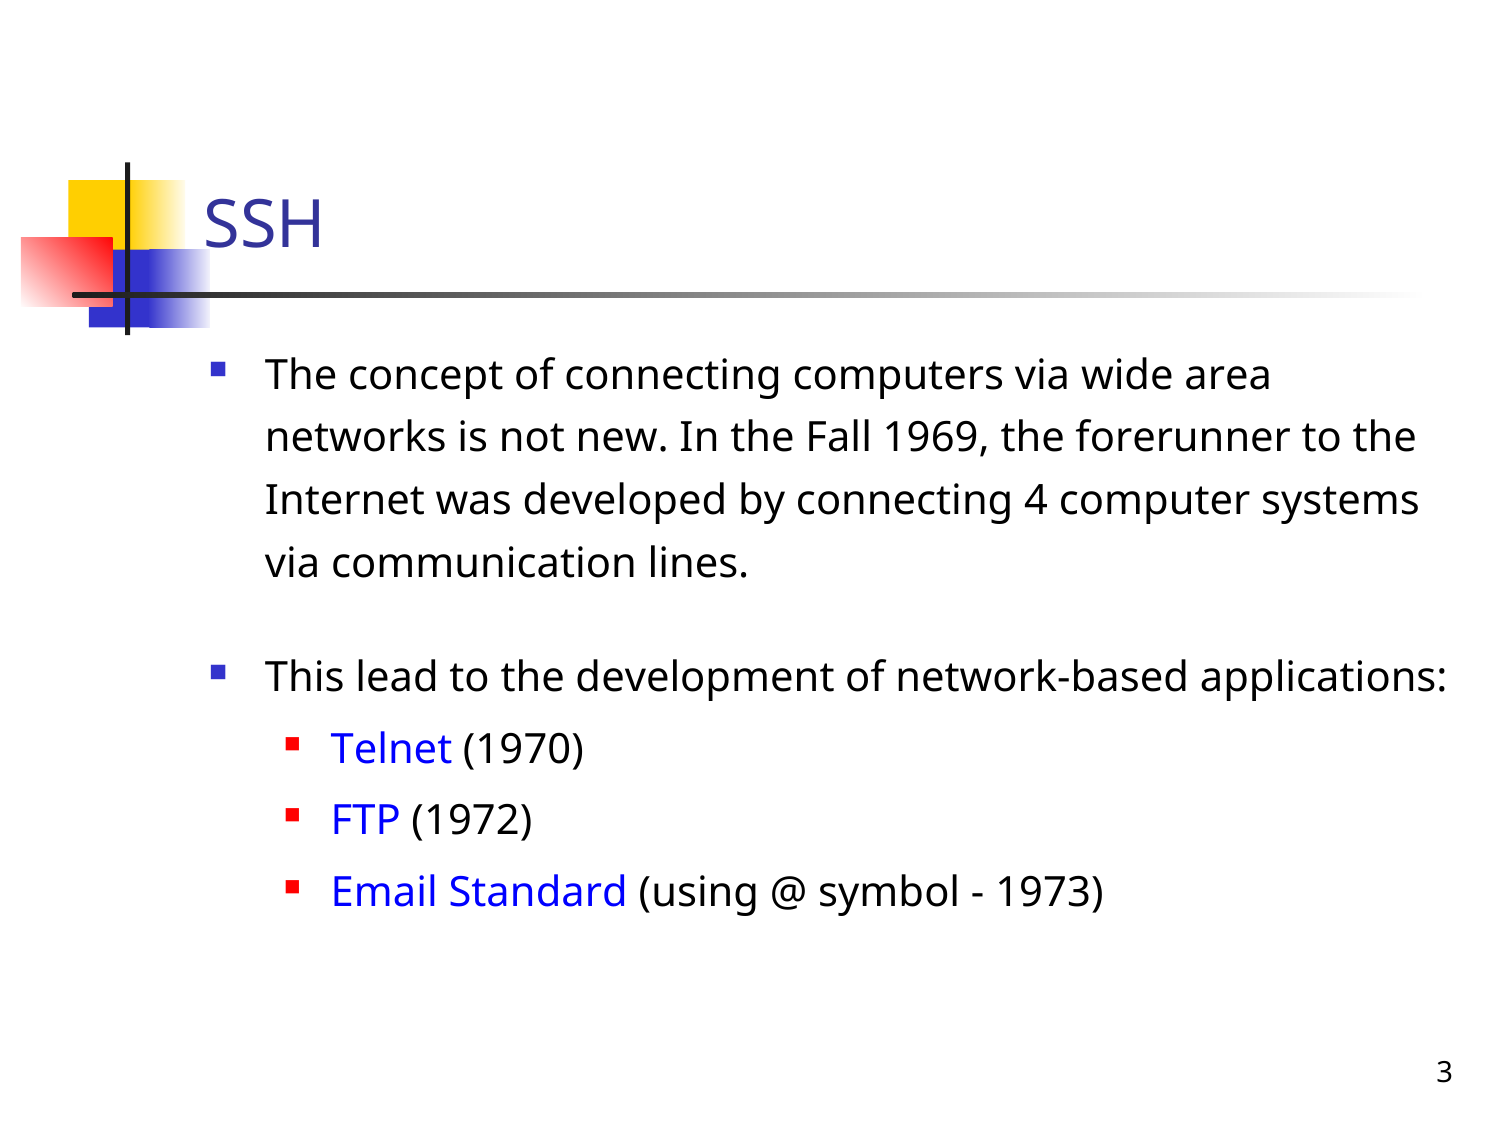

# SSH
The concept of connecting computers via wide area networks is not new. In the Fall 1969, the forerunner to the Internet was developed by connecting 4 computer systems via communication lines.
This lead to the development of network-based applications:
Telnet (1970)
FTP (1972)
Email Standard (using @ symbol - 1973)
3